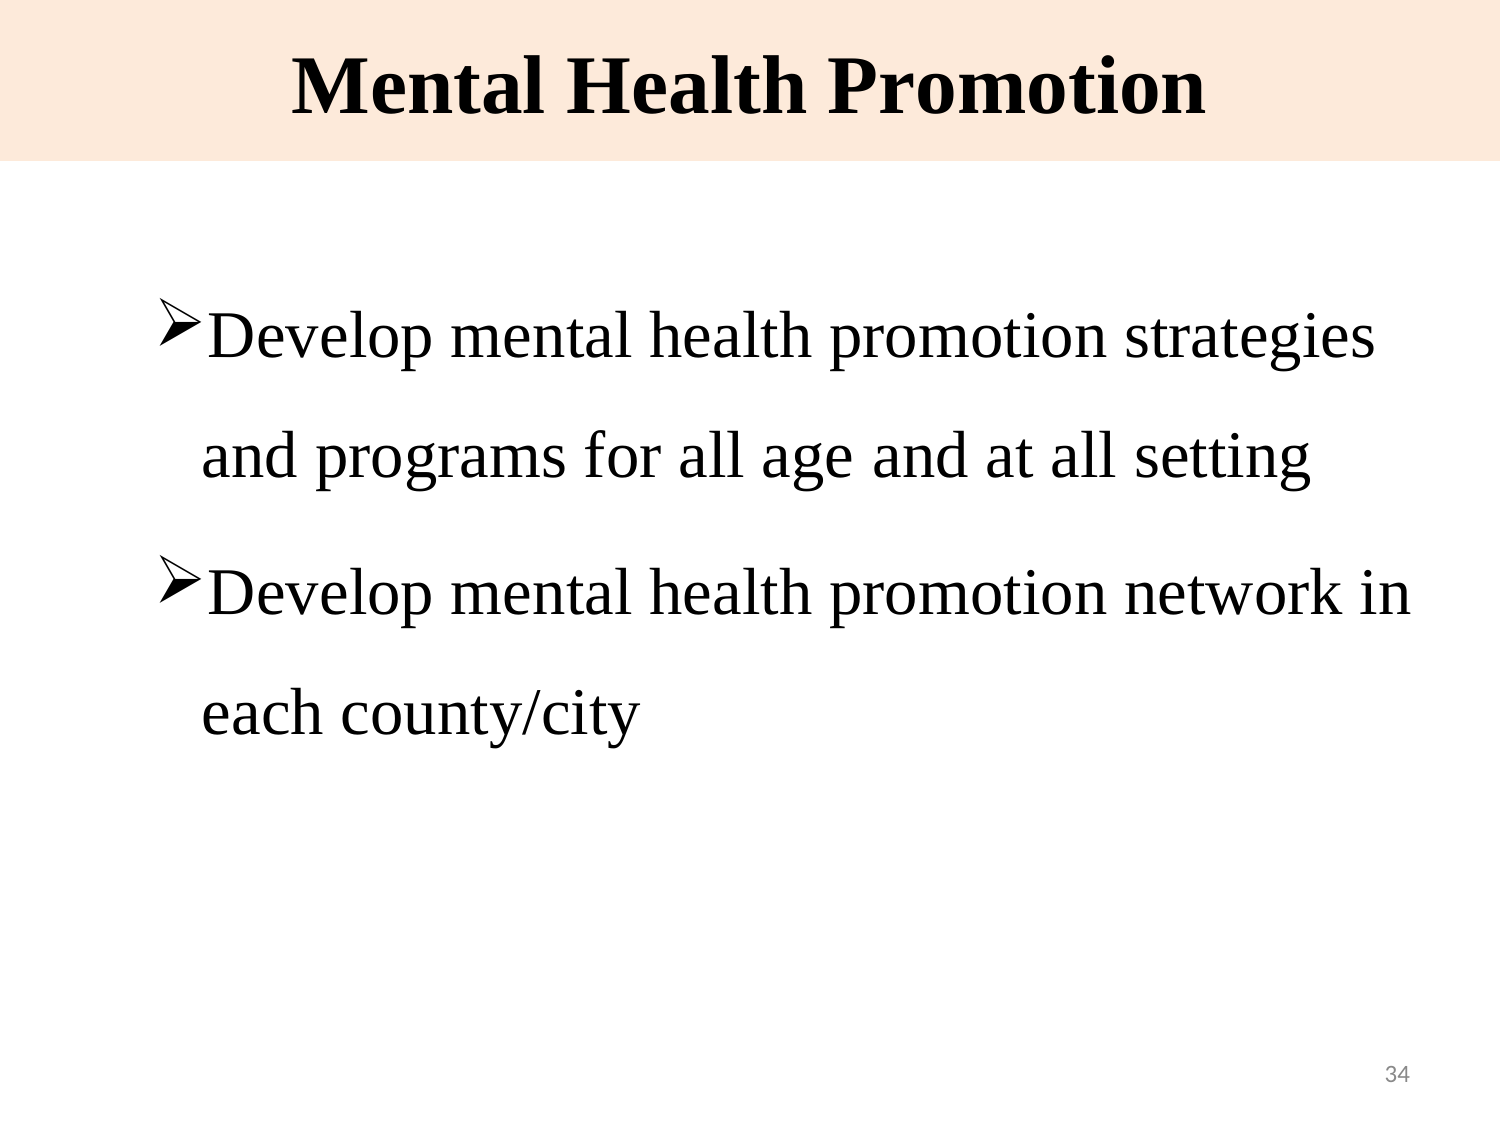

# Mental Health Promotion
Develop mental health promotion strategies and programs for all age and at all setting
Develop mental health promotion network in each county/city